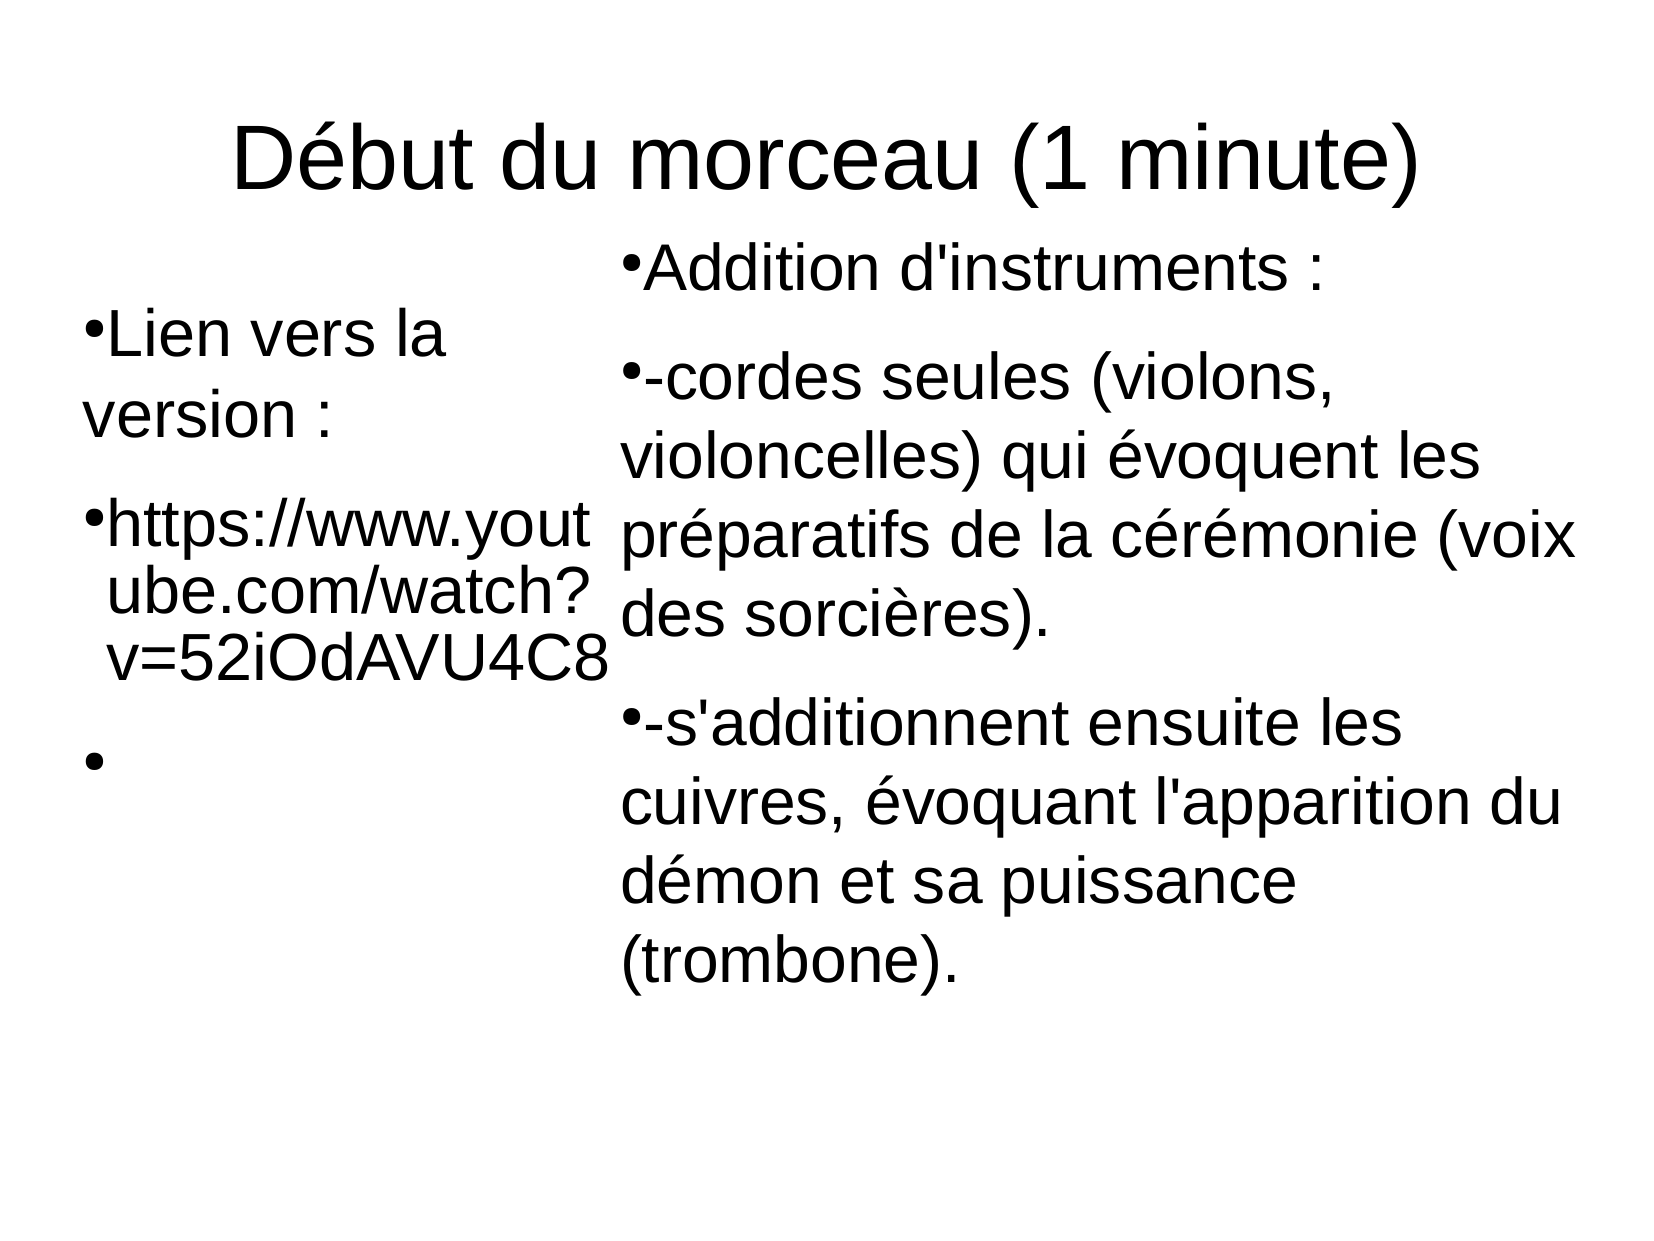

# Début du morceau (1 minute)
Addition d'instruments :
-cordes seules (violons, violoncelles) qui évoquent les préparatifs de la cérémonie (voix des sorcières).
-s'additionnent ensuite les cuivres, évoquant l'apparition du démon et sa puissance (trombone).
Lien vers la version :
https://www.youtube.com/watch?v=52iOdAVU4C8